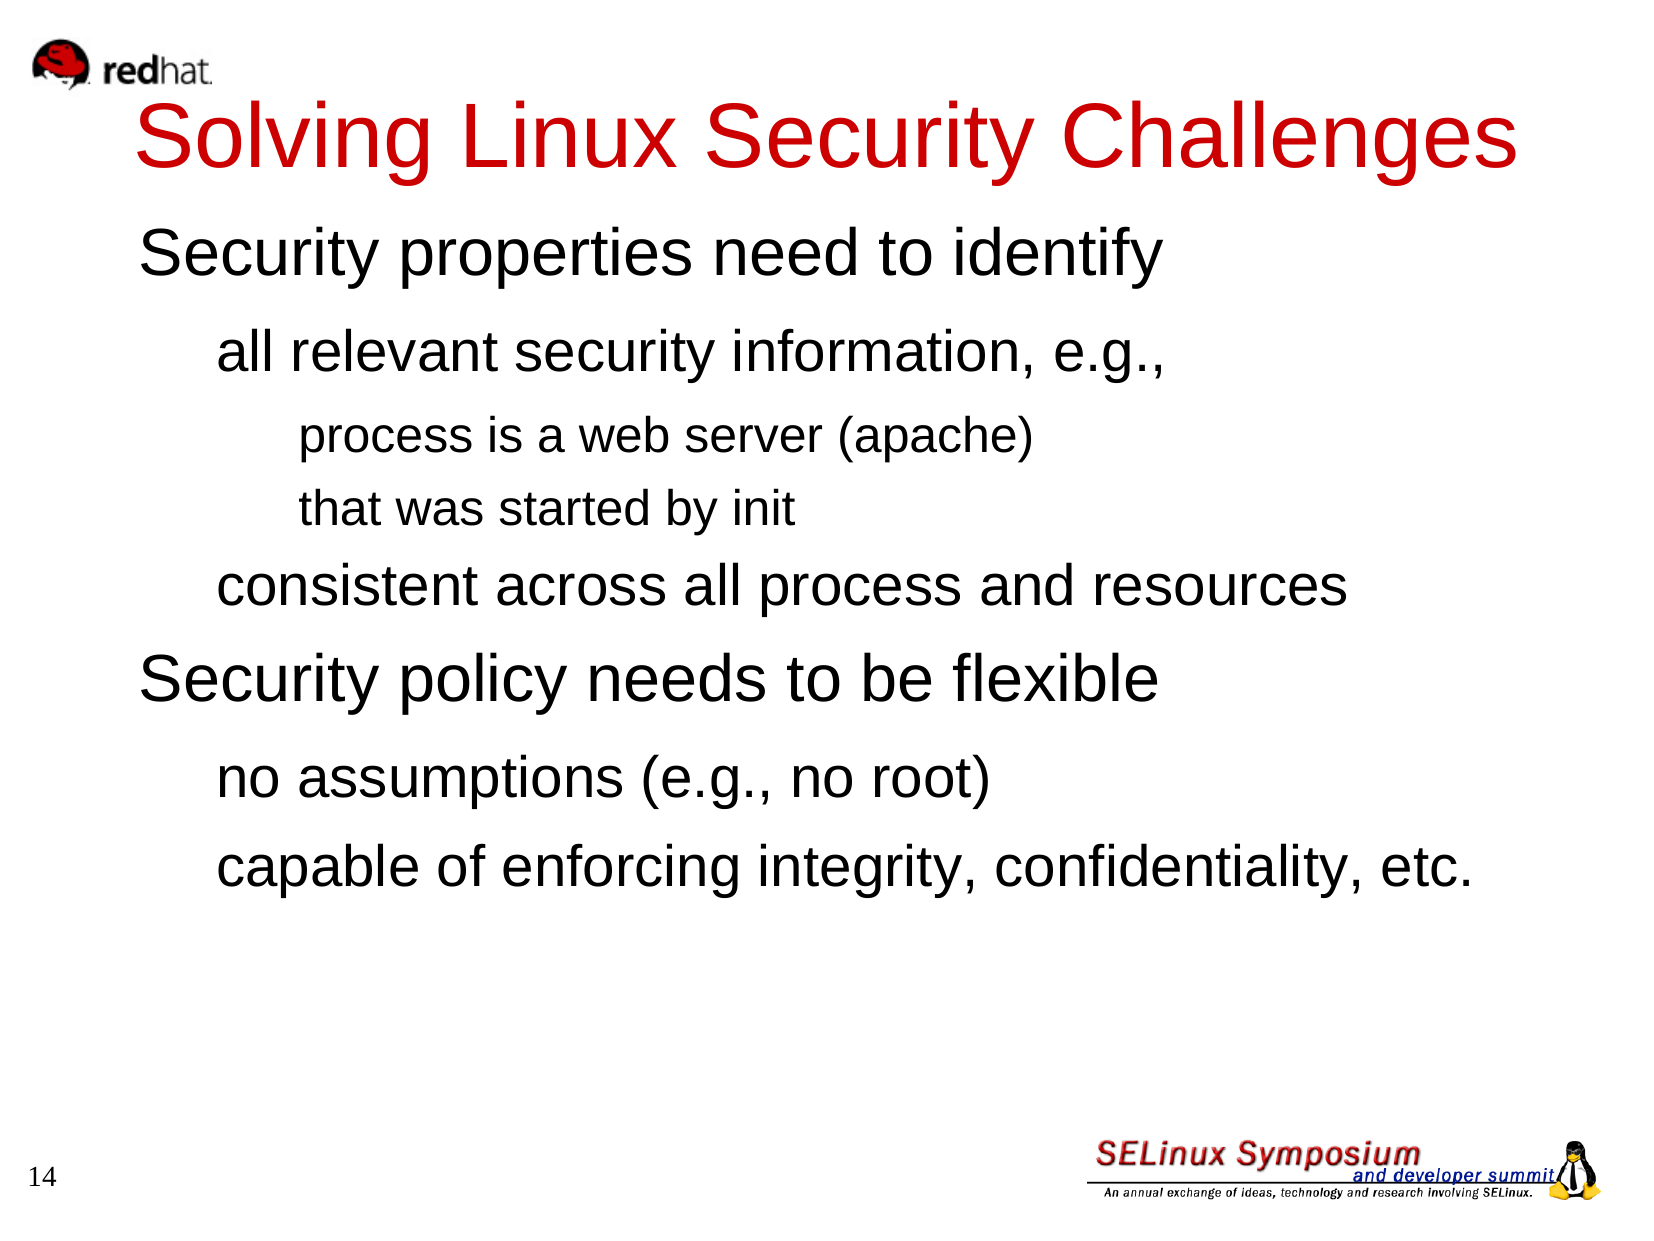

# Solving Linux Security Challenges
Security properties need to identify
all relevant security information, e.g.,
process is a web server (apache)
that was started by init
consistent across all process and resources
Security policy needs to be flexible
no assumptions (e.g., no root)
capable of enforcing integrity, confidentiality, etc.